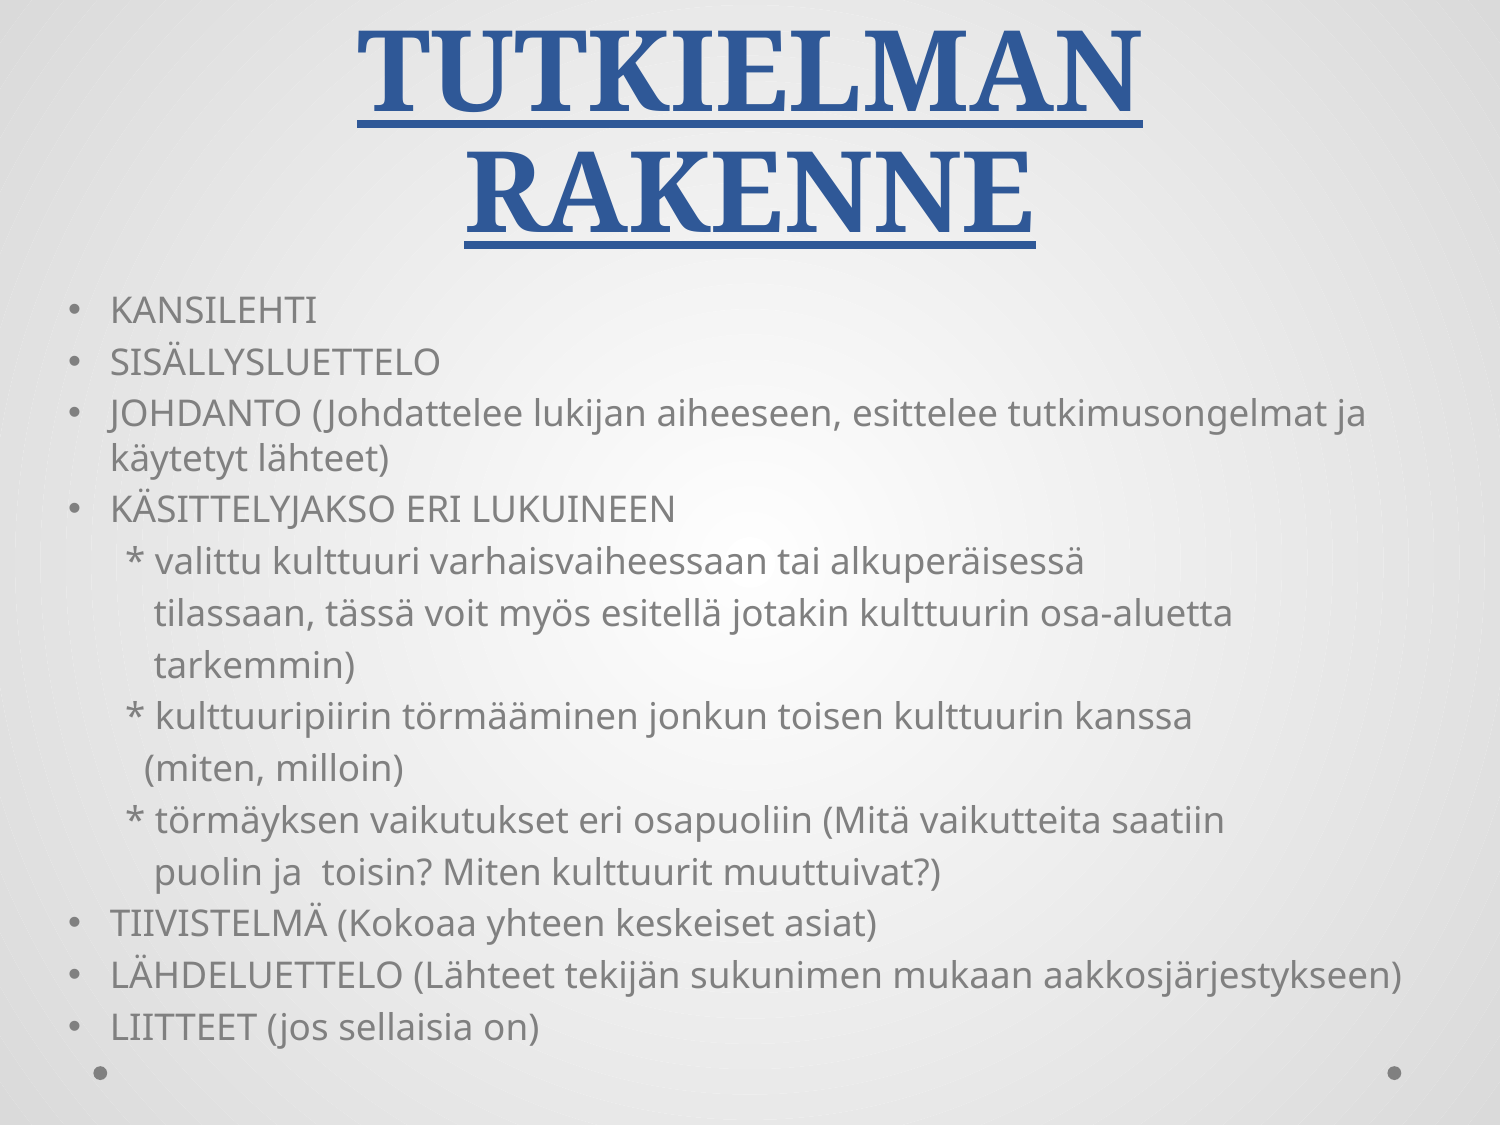

# TUTKIELMAN RAKENNE
KANSILEHTI
SISÄLLYSLUETTELO
JOHDANTO (Johdattelee lukijan aiheeseen, esittelee tutkimusongelmat ja käytetyt lähteet)
KÄSITTELYJAKSO ERI LUKUINEEN
 * valittu kulttuuri varhaisvaiheessaan tai alkuperäisessä
 tilassaan, tässä voit myös esitellä jotakin kulttuurin osa-aluetta
 tarkemmin)
 * kulttuuripiirin törmääminen jonkun toisen kulttuurin kanssa
 (miten, milloin)
 * törmäyksen vaikutukset eri osapuoliin (Mitä vaikutteita saatiin
 puolin ja toisin? Miten kulttuurit muuttuivat?)
TIIVISTELMÄ (Kokoaa yhteen keskeiset asiat)
LÄHDELUETTELO (Lähteet tekijän sukunimen mukaan aakkosjärjestykseen)
LIITTEET (jos sellaisia on)